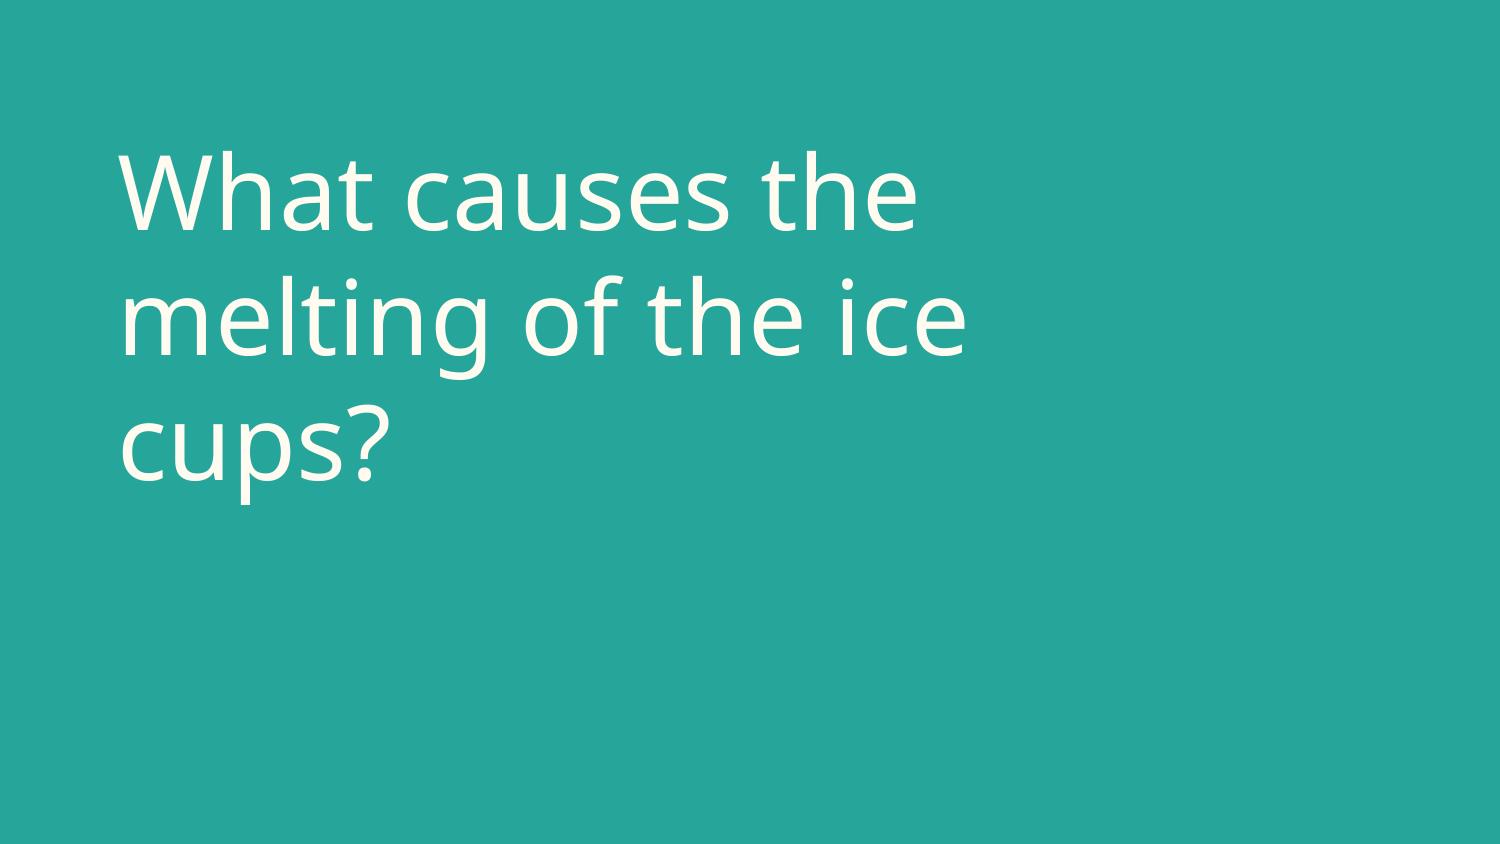

# What causes the melting of the ice cups?